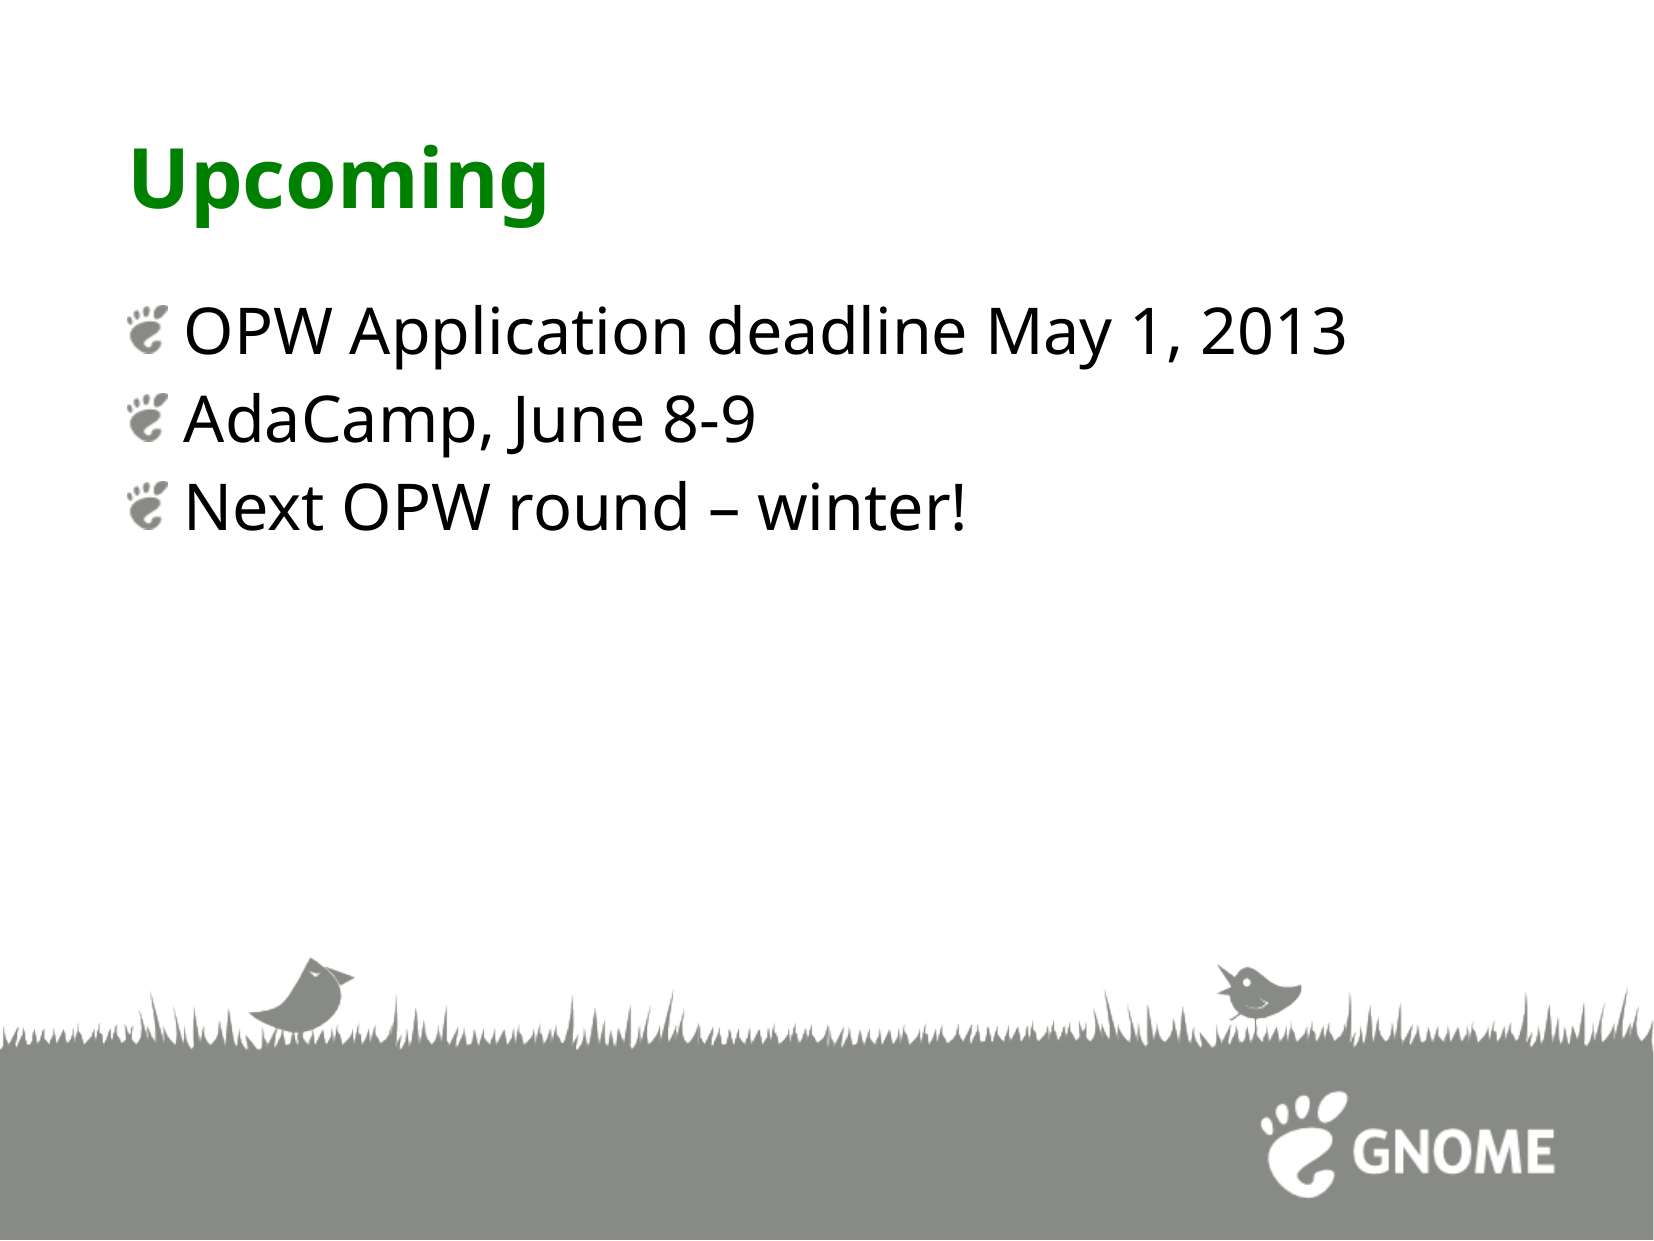

Upcoming
 OPW Application deadline May 1, 2013
 AdaCamp, June 8-9
 Next OPW round – winter!